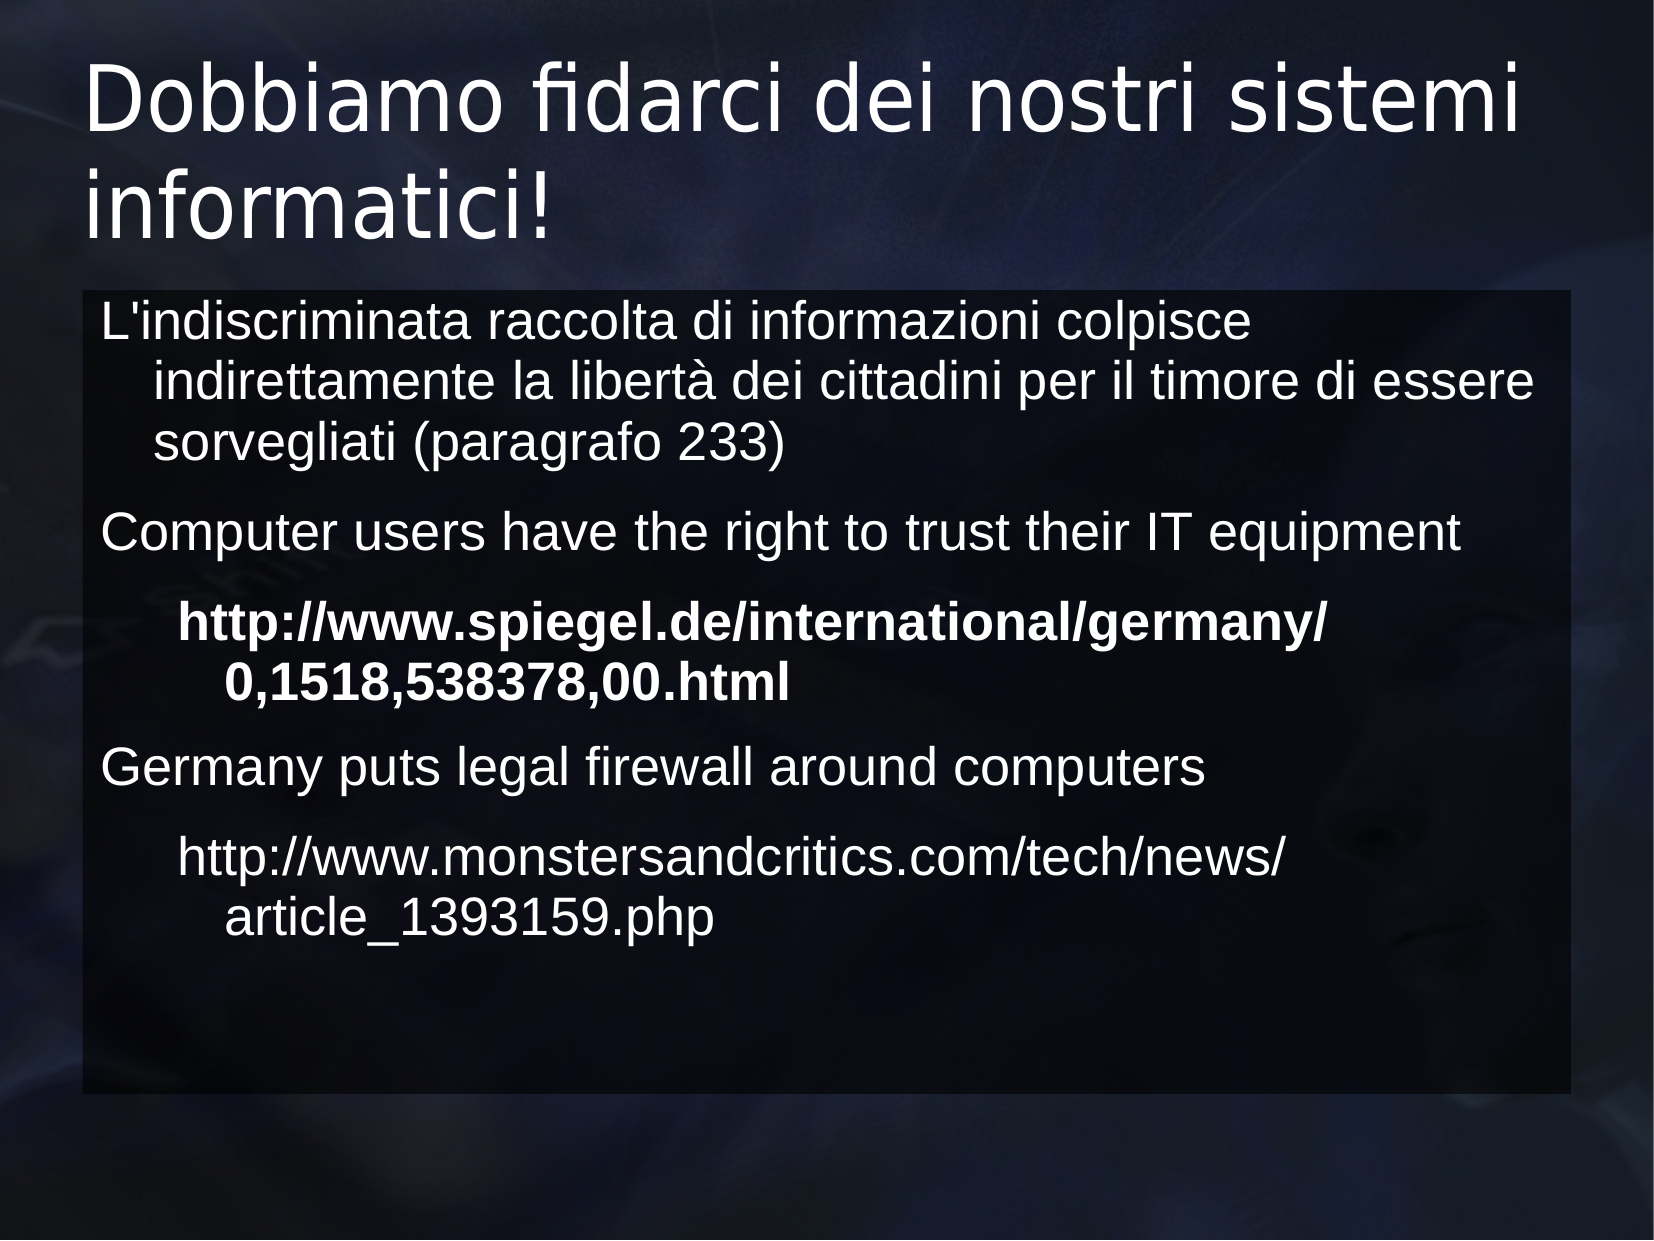

# Dobbiamo fidarci dei nostri sistemi informatici!
L'indiscriminata raccolta di informazioni colpisce indirettamente la libertà dei cittadini per il timore di essere sorvegliati (paragrafo 233)
Computer users have the right to trust their IT equipment
http://www.spiegel.de/international/germany/0,1518,538378,00.html
Germany puts legal firewall around computers
http://www.monstersandcritics.com/tech/news/article_1393159.php